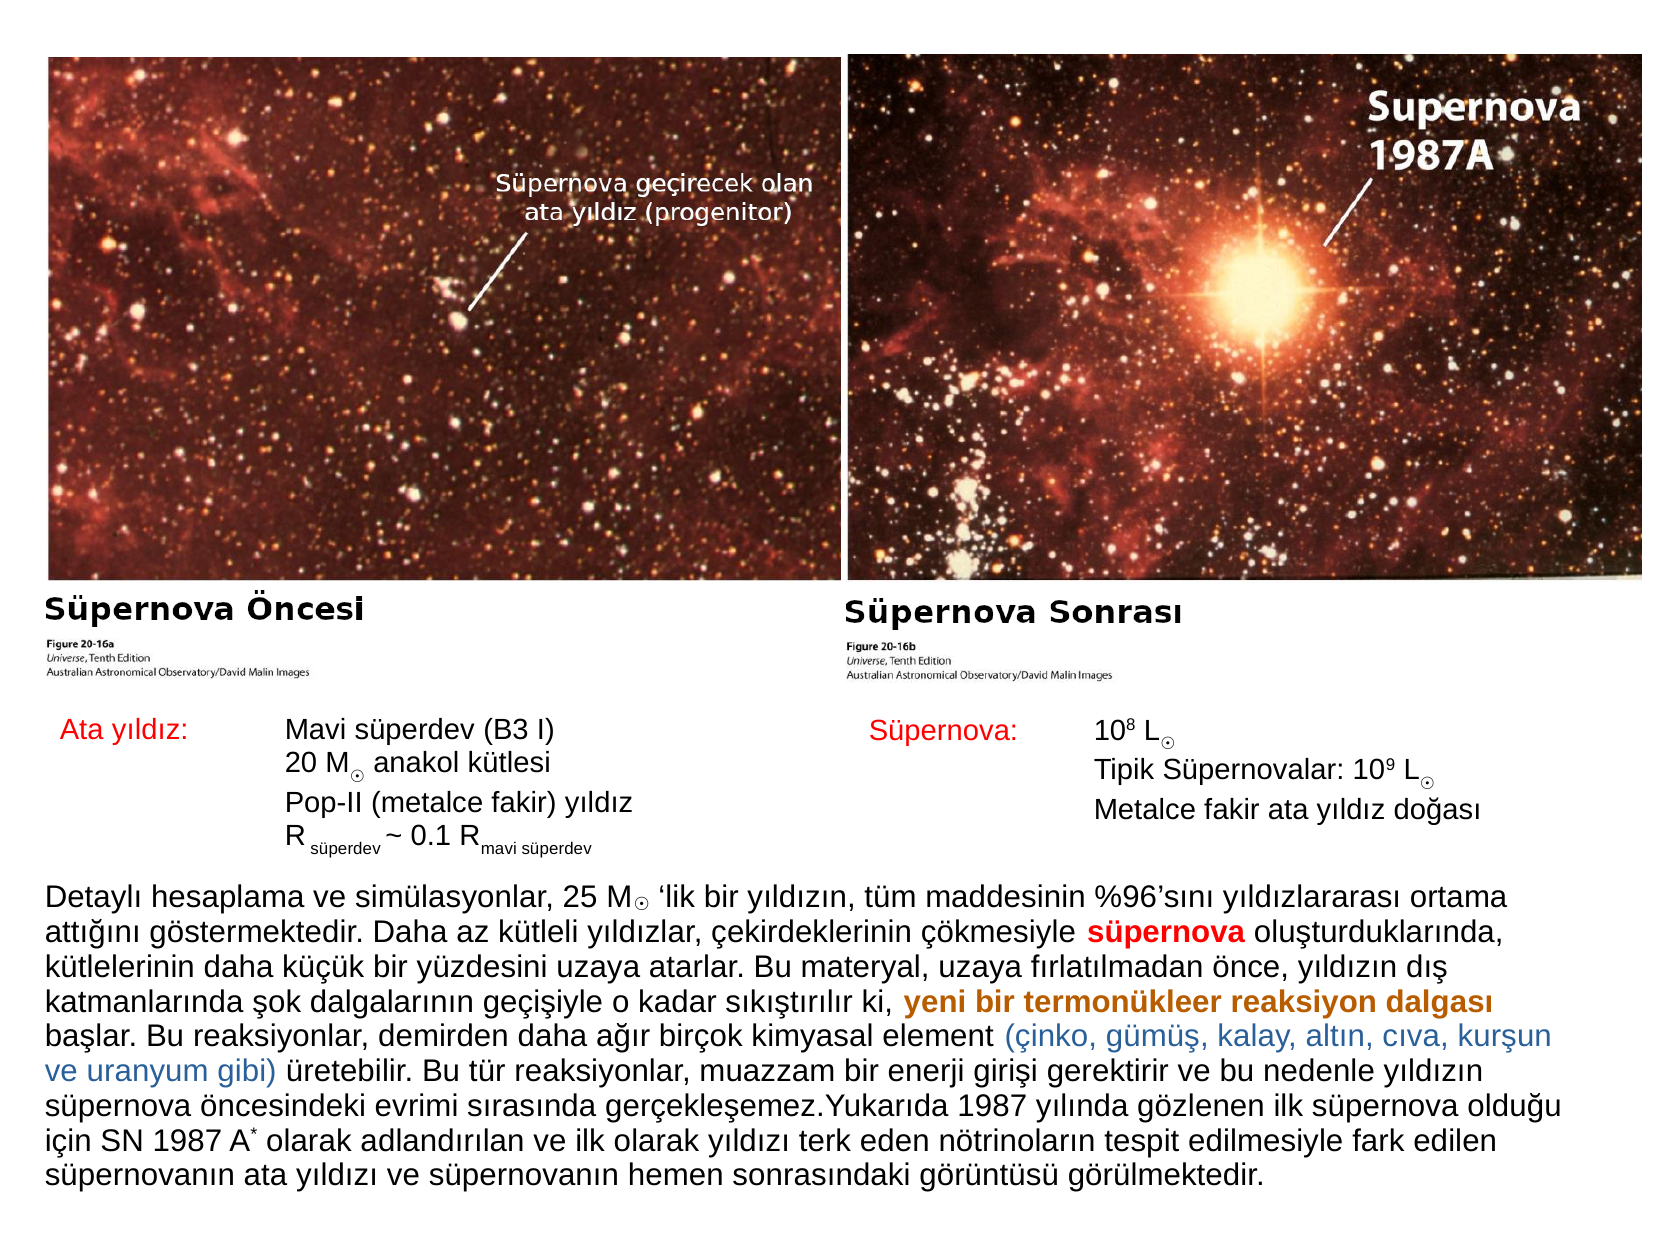

Ata yıldız: 		Mavi süperdev (B3 I)
			20 M☉ anakol kütlesi
			Pop-II (metalce fakir) yıldız
			R süperdev ~ 0.1 Rmavi süperdev
Süpernova: 	108 L☉
			Tipik Süpernovalar: 109 L☉
			Metalce fakir ata yıldız doğası
Detaylı hesaplama ve simülasyonlar, 25 M☉ ‘lik bir yıldızın, tüm maddesinin %96’sını yıldızlararası ortama attığını göstermektedir. Daha az kütleli yıldızlar, çekirdeklerinin çökmesiyle süpernova oluşturduklarında, kütlelerinin daha küçük bir yüzdesini uzaya atarlar. Bu materyal, uzaya fırlatılmadan önce, yıldızın dış katmanlarında şok dalgalarının geçişiyle o kadar sıkıştırılır ki, yeni bir termonükleer reaksiyon dalgası başlar. Bu reaksiyonlar, demirden daha ağır birçok kimyasal element (çinko, gümüş, kalay, altın, cıva, kurşun ve uranyum gibi) üretebilir. Bu tür reaksiyonlar, muazzam bir enerji girişi gerektirir ve bu nedenle yıldızın süpernova öncesindeki evrimi sırasında gerçekleşemez.Yukarıda 1987 yılında gözlenen ilk süpernova olduğu için SN 1987 A* olarak adlandırılan ve ilk olarak yıldızı terk eden nötrinoların tespit edilmesiyle fark edilen süpernovanın ata yıldızı ve süpernovanın hemen sonrasındaki görüntüsü görülmektedir.